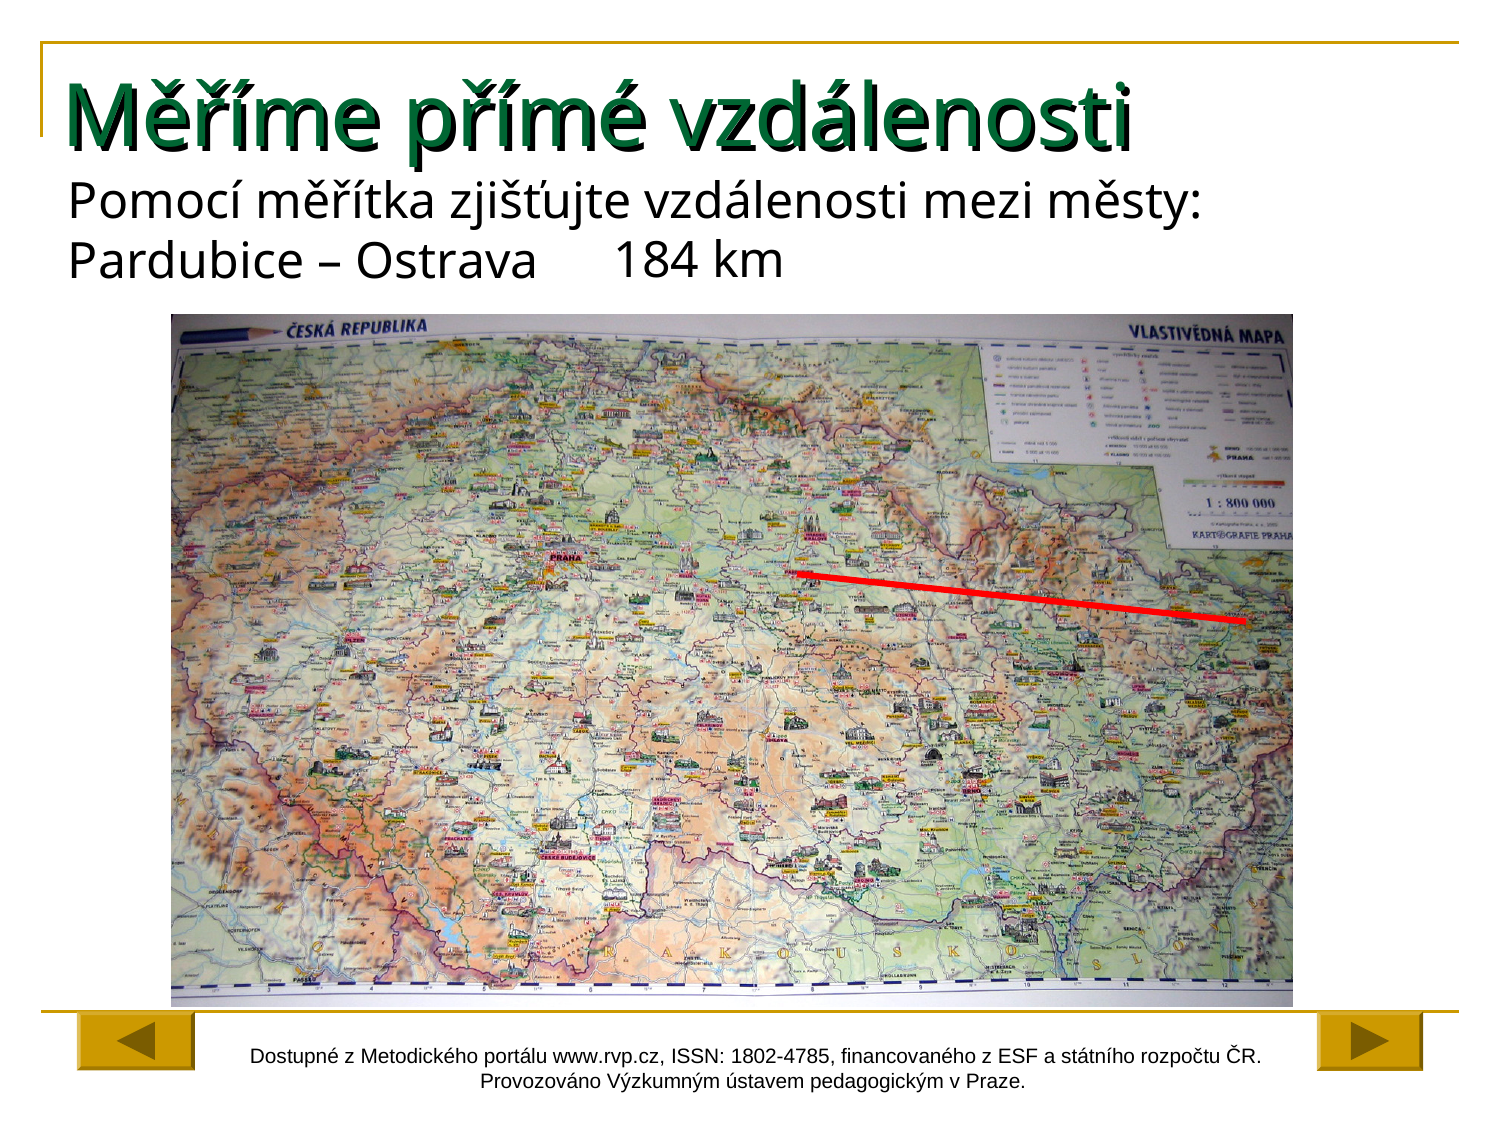

# Měříme přímé vzdálenosti
Pomocí měřítka zjišťujte vzdálenosti mezi městy:
Pardubice – Ostrava
184 km